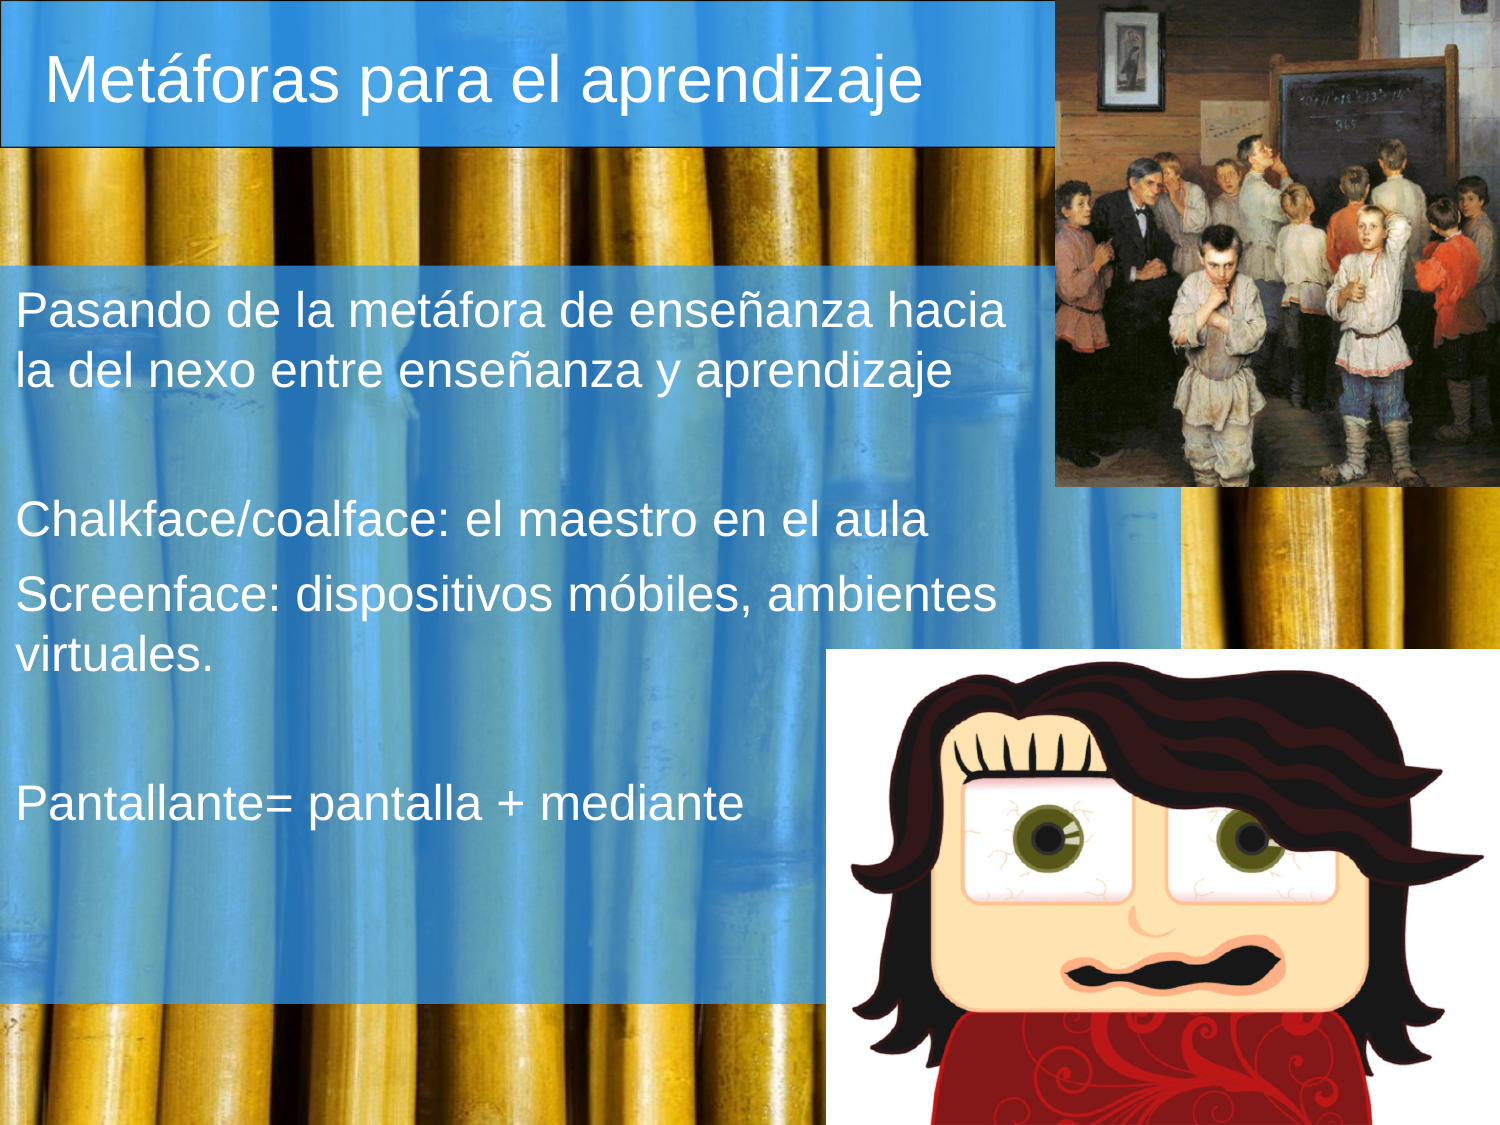

# Metáforas para el aprendizaje
Pasando de la metáfora de enseñanza hacia la del nexo entre enseñanza y aprendizaje
Chalkface/coalface: el maestro en el aula
Screenface: dispositivos móbiles, ambientes virtuales.
Pantallante= pantalla + mediante
13